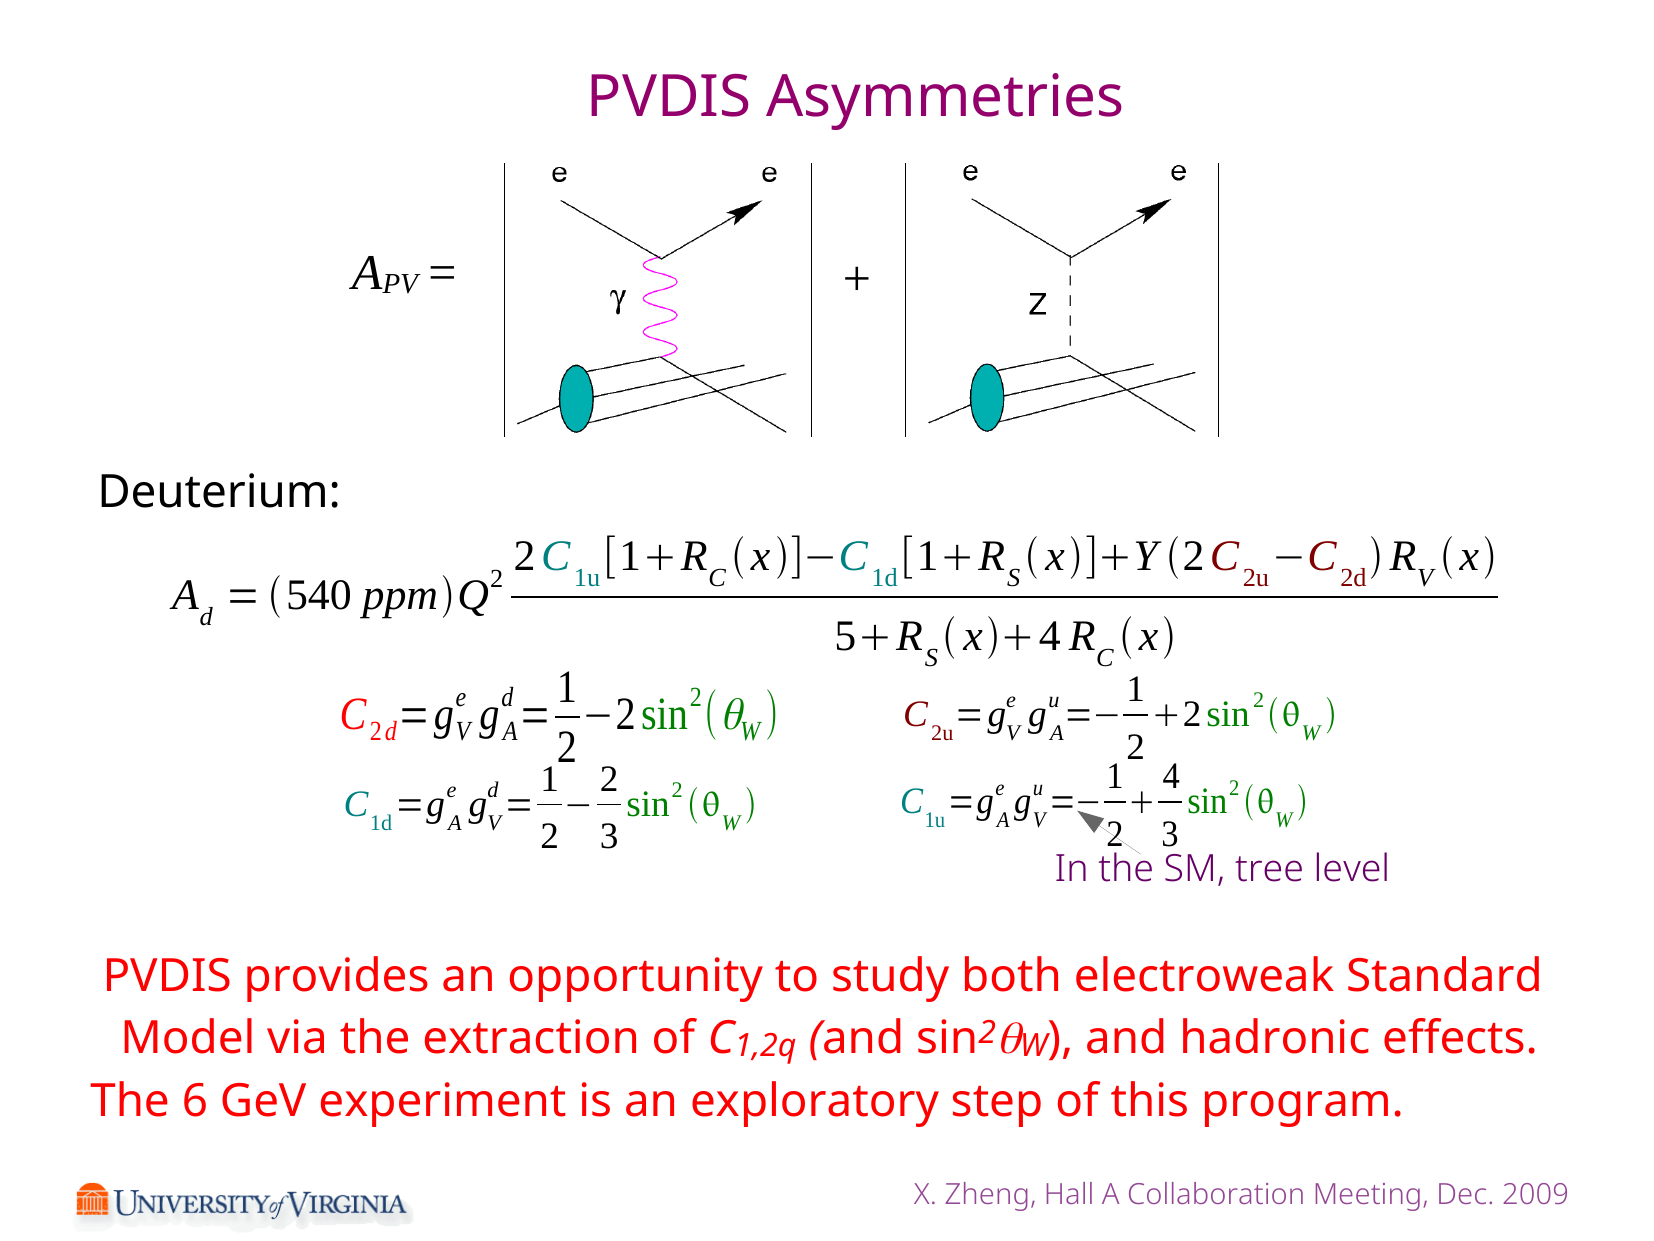

PVDIS Asymmetries
APV =
+
# Deuterium:
In the SM, tree level
 PVDIS provides an opportunity to study both electroweak Standard Model via the extraction of C1,2q (and sin2qW), and hadronic effects.
The 6 GeV experiment is an exploratory step of this program.